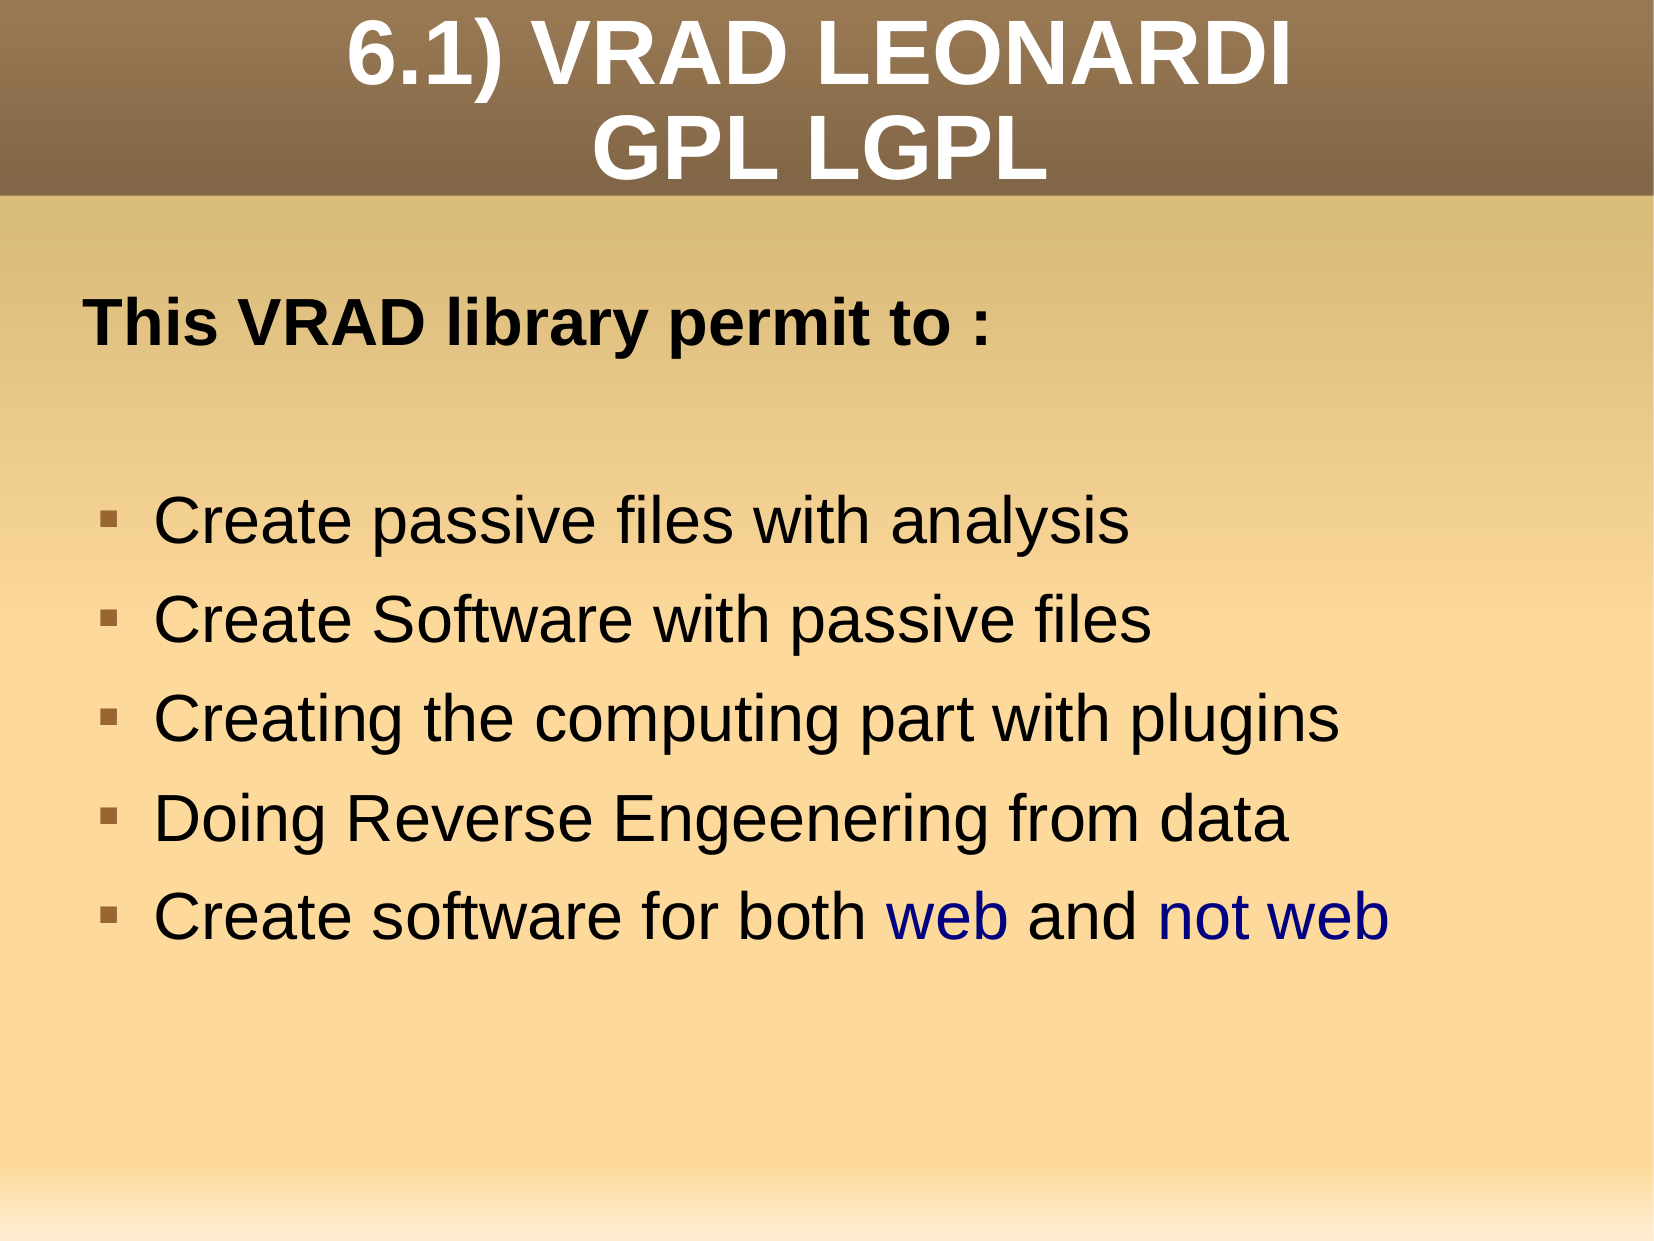

# 6.1) VRAD LEONARDI GPL LGPL
This VRAD library permit to :
Create passive files with analysis
Create Software with passive files
Creating the computing part with plugins
Doing Reverse Engeenering from data
Create software for both web and not web